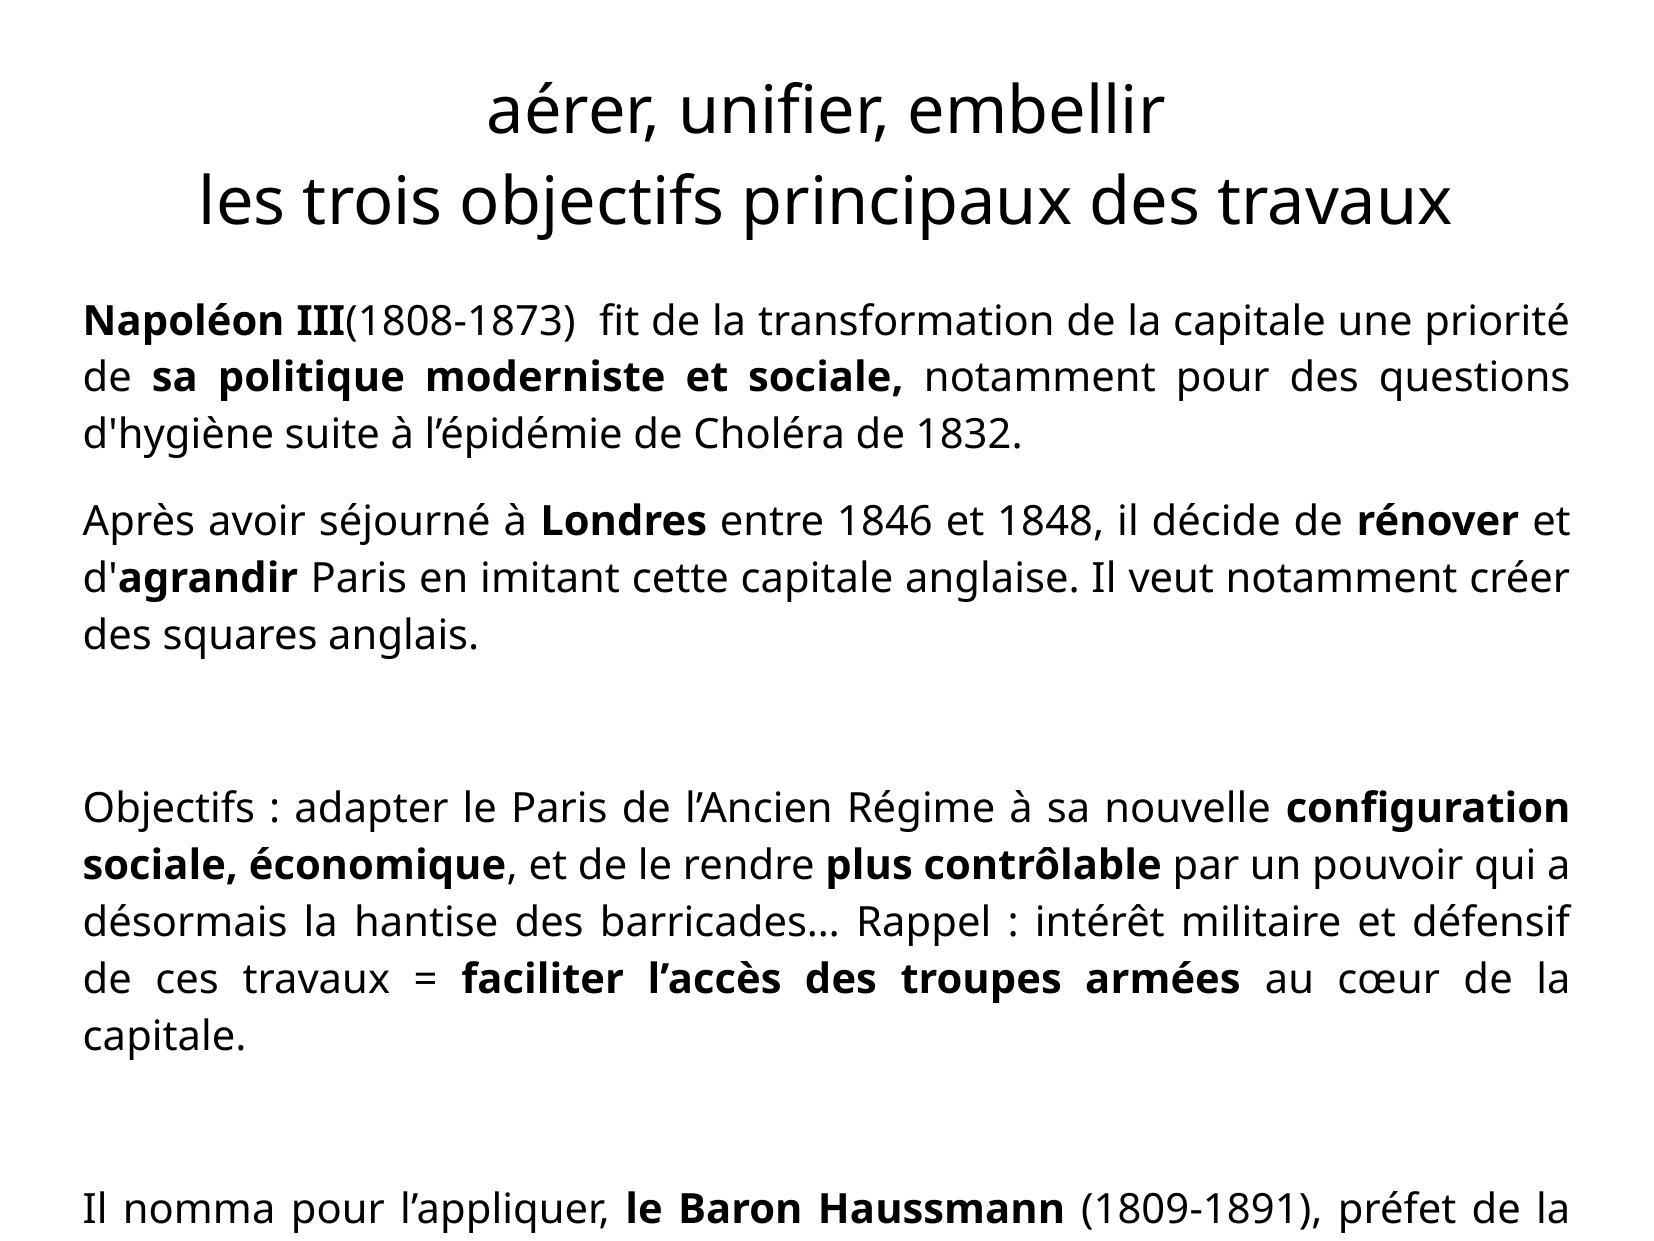

# aérer, unifier, embellir les trois objectifs principaux des travaux
Napoléon III(1808-1873) fit de la transformation de la capitale une priorité de sa politique moderniste et sociale, notamment pour des questions d'hygiène suite à l’épidémie de Choléra de 1832.
Après avoir séjourné à Londres entre 1846 et 1848, il décide de rénover et d'agrandir Paris en imitant cette capitale anglaise. Il veut notamment créer des squares anglais.
Objectifs : adapter le Paris de l’Ancien Régime à sa nouvelle configuration sociale, économique, et de le rendre plus contrôlable par un pouvoir qui a désormais la hantise des barricades… Rappel : intérêt militaire et défensif de ces travaux = faciliter l’accès des troupes armées au cœur de la capitale.
Il nomma pour l’appliquer, le Baron Haussmann (1809-1891), préfet de la Seine, le 22 juin 1853.